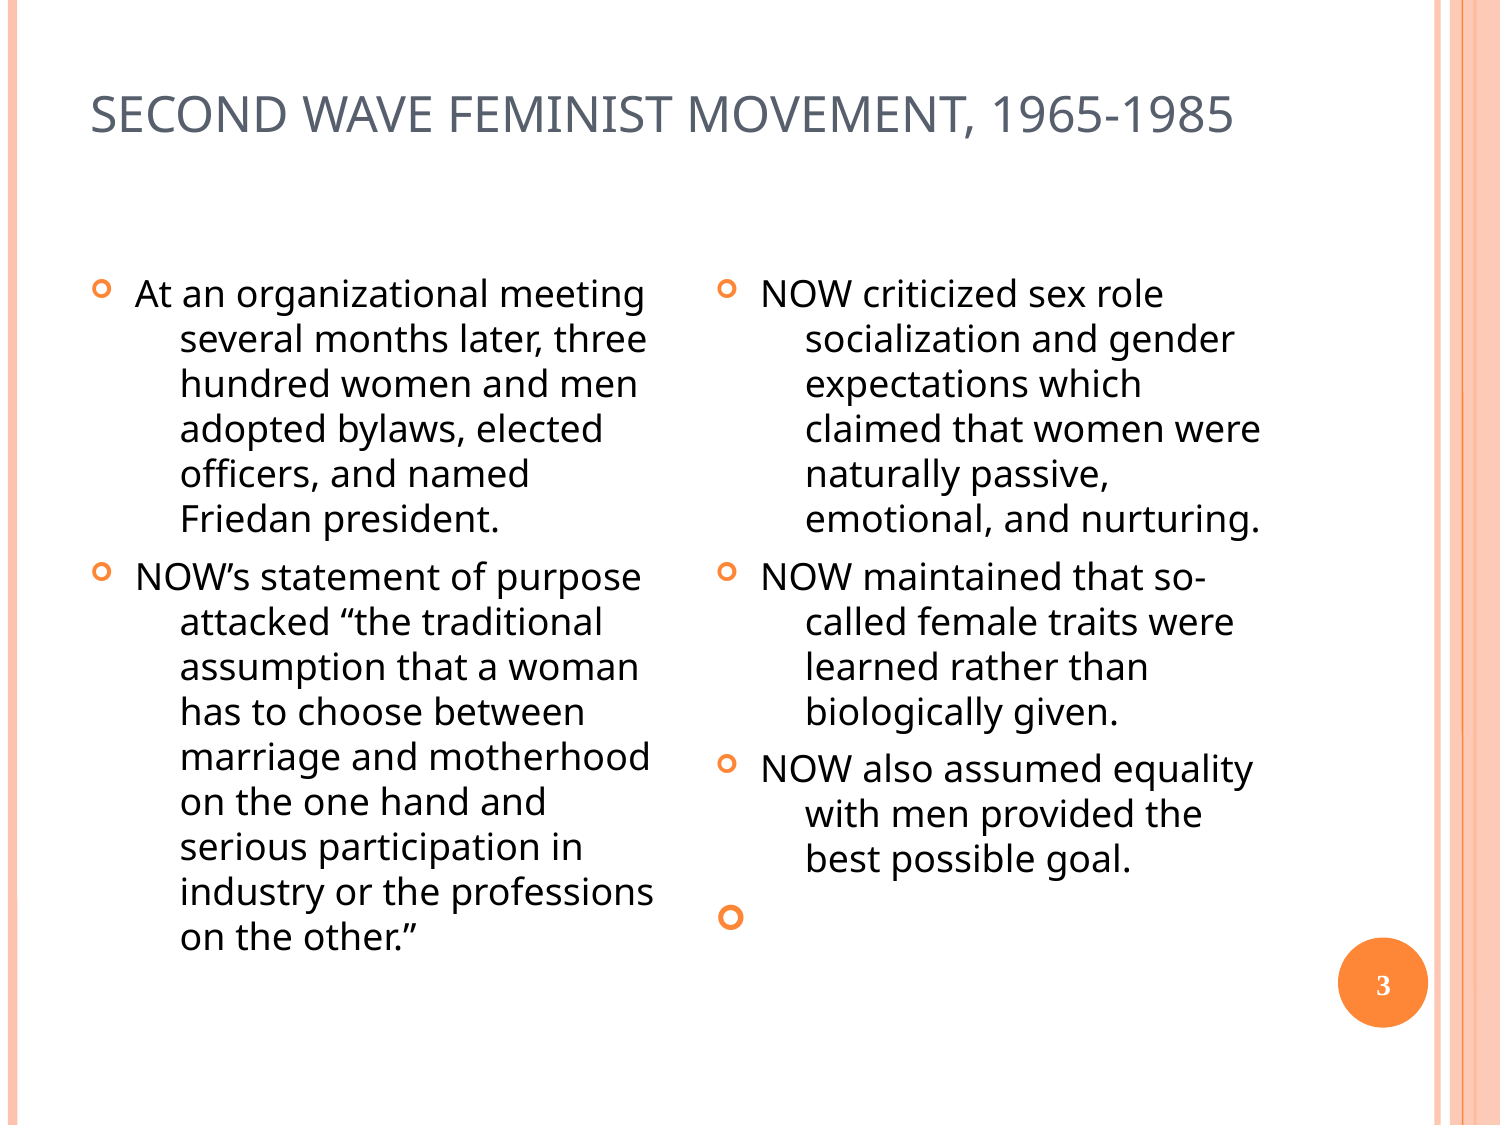

# Second Wave Feminist Movement, 1965-1985
At an organizational meeting several months later, three hundred women and men adopted bylaws, elected officers, and named Friedan president.
NOW’s statement of purpose attacked “the traditional assumption that a woman has to choose between marriage and motherhood on the one hand and serious participation in industry or the professions on the other.”
NOW criticized sex role socialization and gender expectations which claimed that women were naturally passive, emotional, and nurturing.
NOW maintained that so-called female traits were learned rather than biologically given.
NOW also assumed equality with men provided the best possible goal.
3